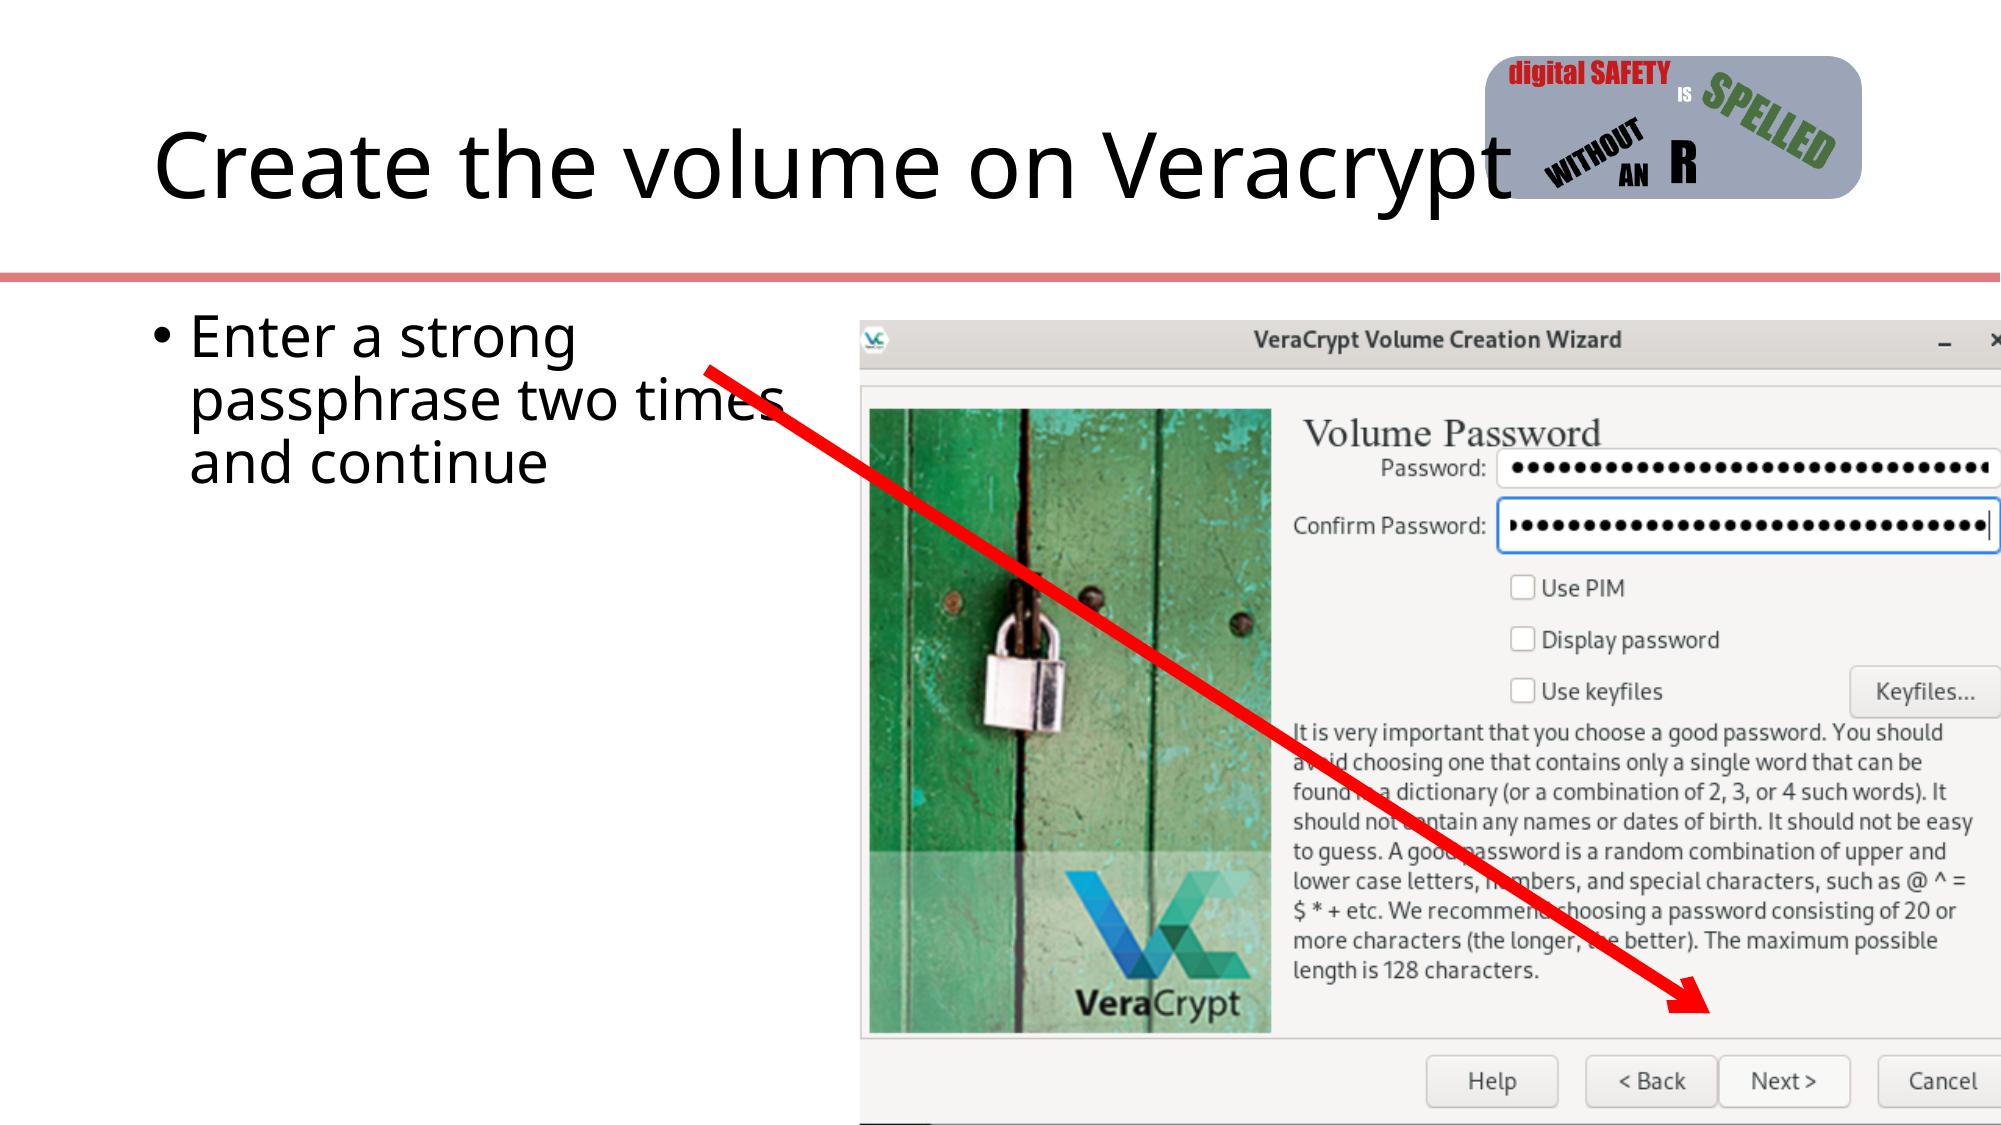

# Create the volume on Veracrypt
Enter a strong passphrase two times and continue